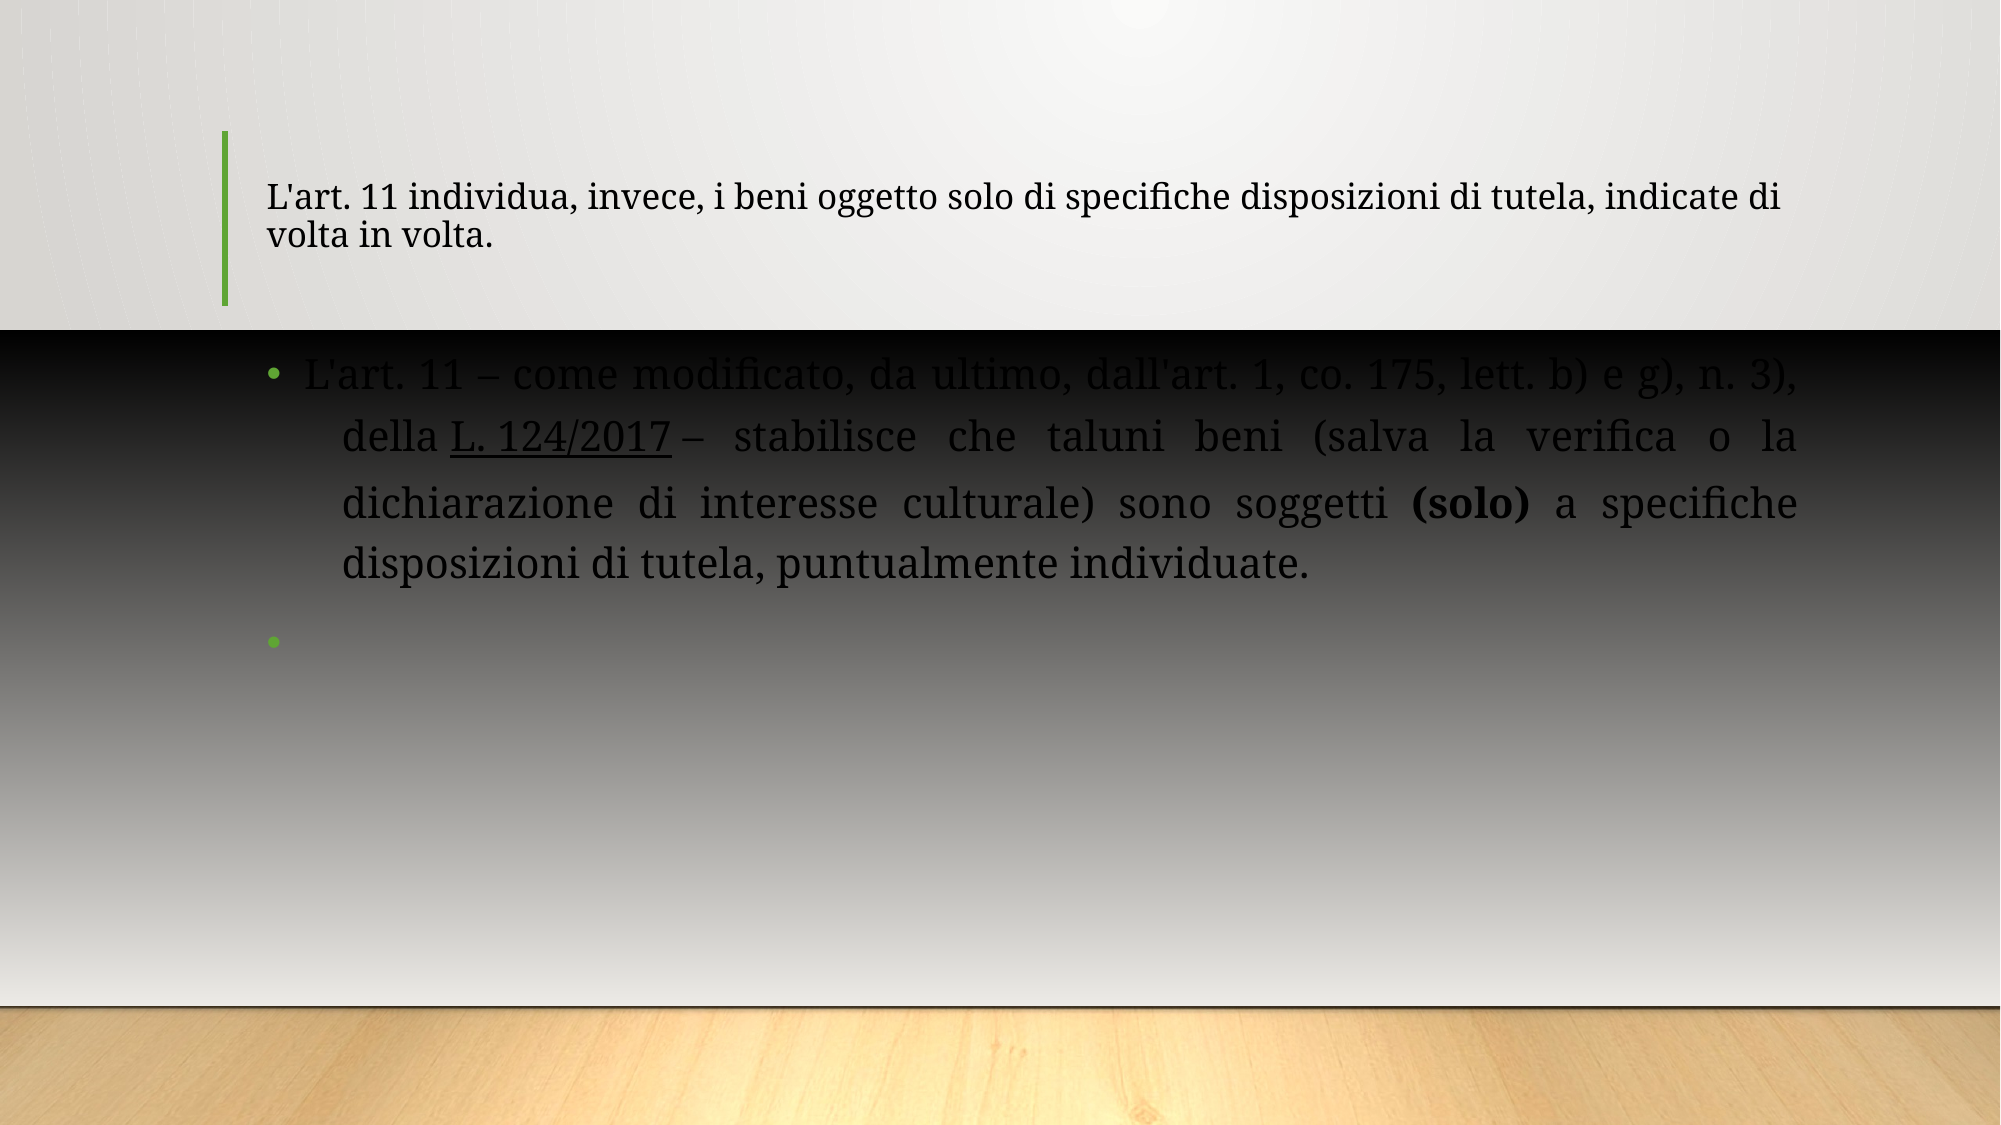

# L'art. 11 individua, invece, i beni oggetto solo di specifiche disposizioni di tutela, indicate di volta in volta.
L'art. 11 – come modificato, da ultimo, dall'art. 1, co. 175, lett. b) e g), n. 3), della L. 124/2017 – stabilisce che taluni beni (salva la verifica o la dichiarazione di interesse culturale) sono soggetti (solo) a specifiche disposizioni di tutela, puntualmente individuate.